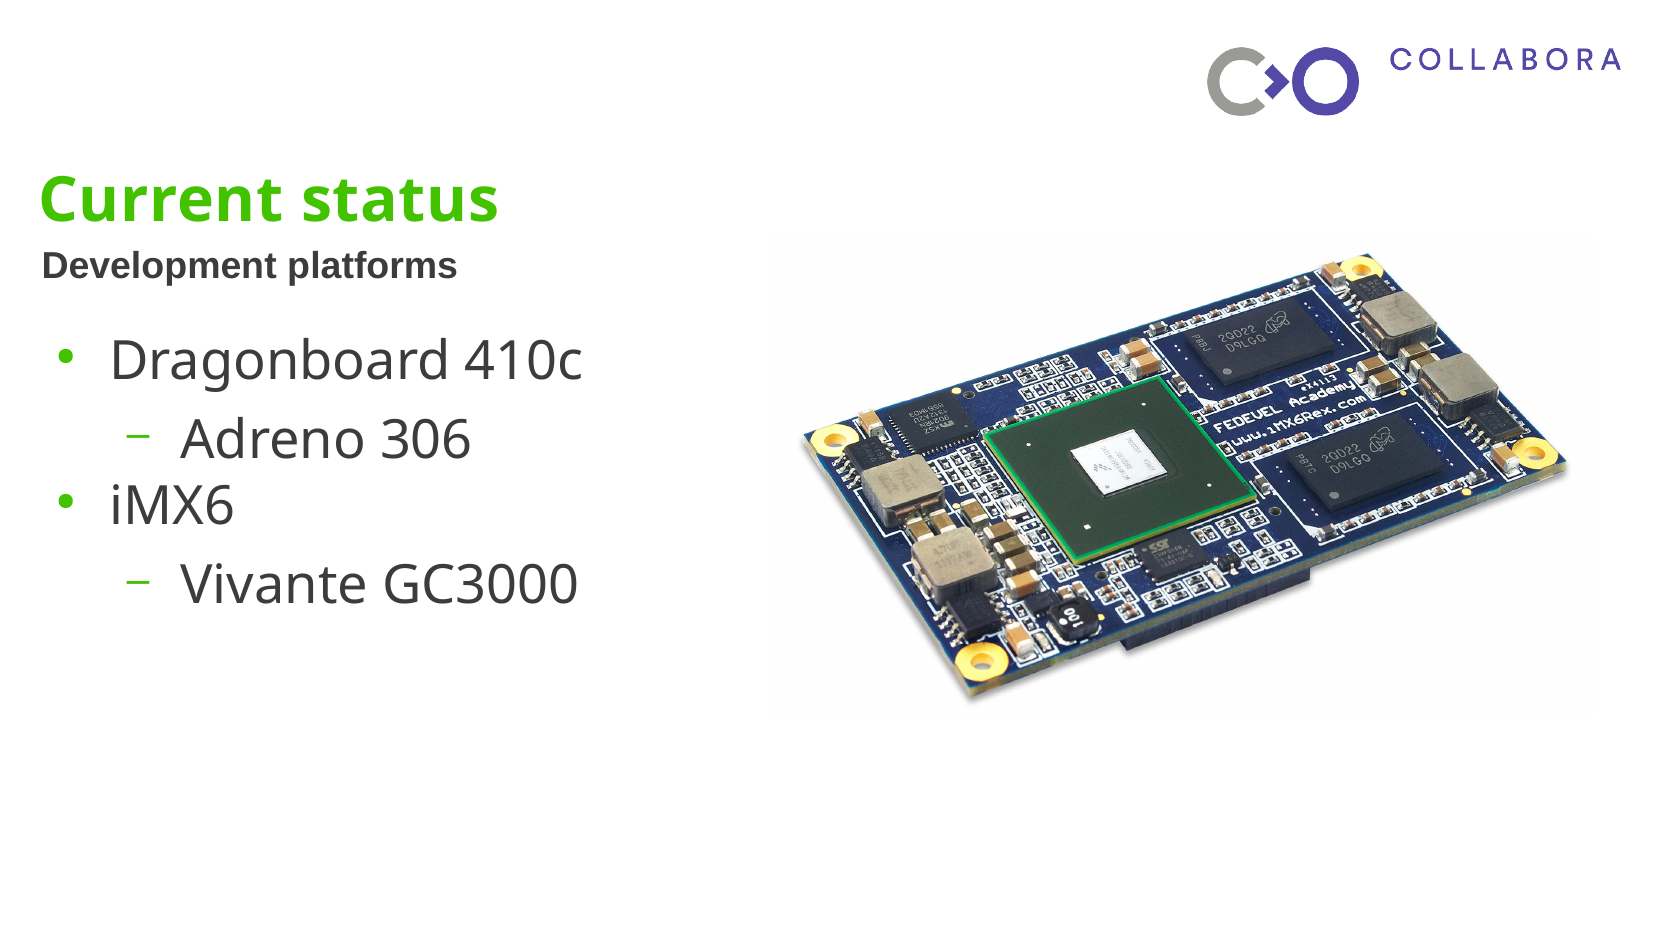

# Current status
Development platforms
Dragonboard 410c
Adreno 306
iMX6
Vivante GC3000